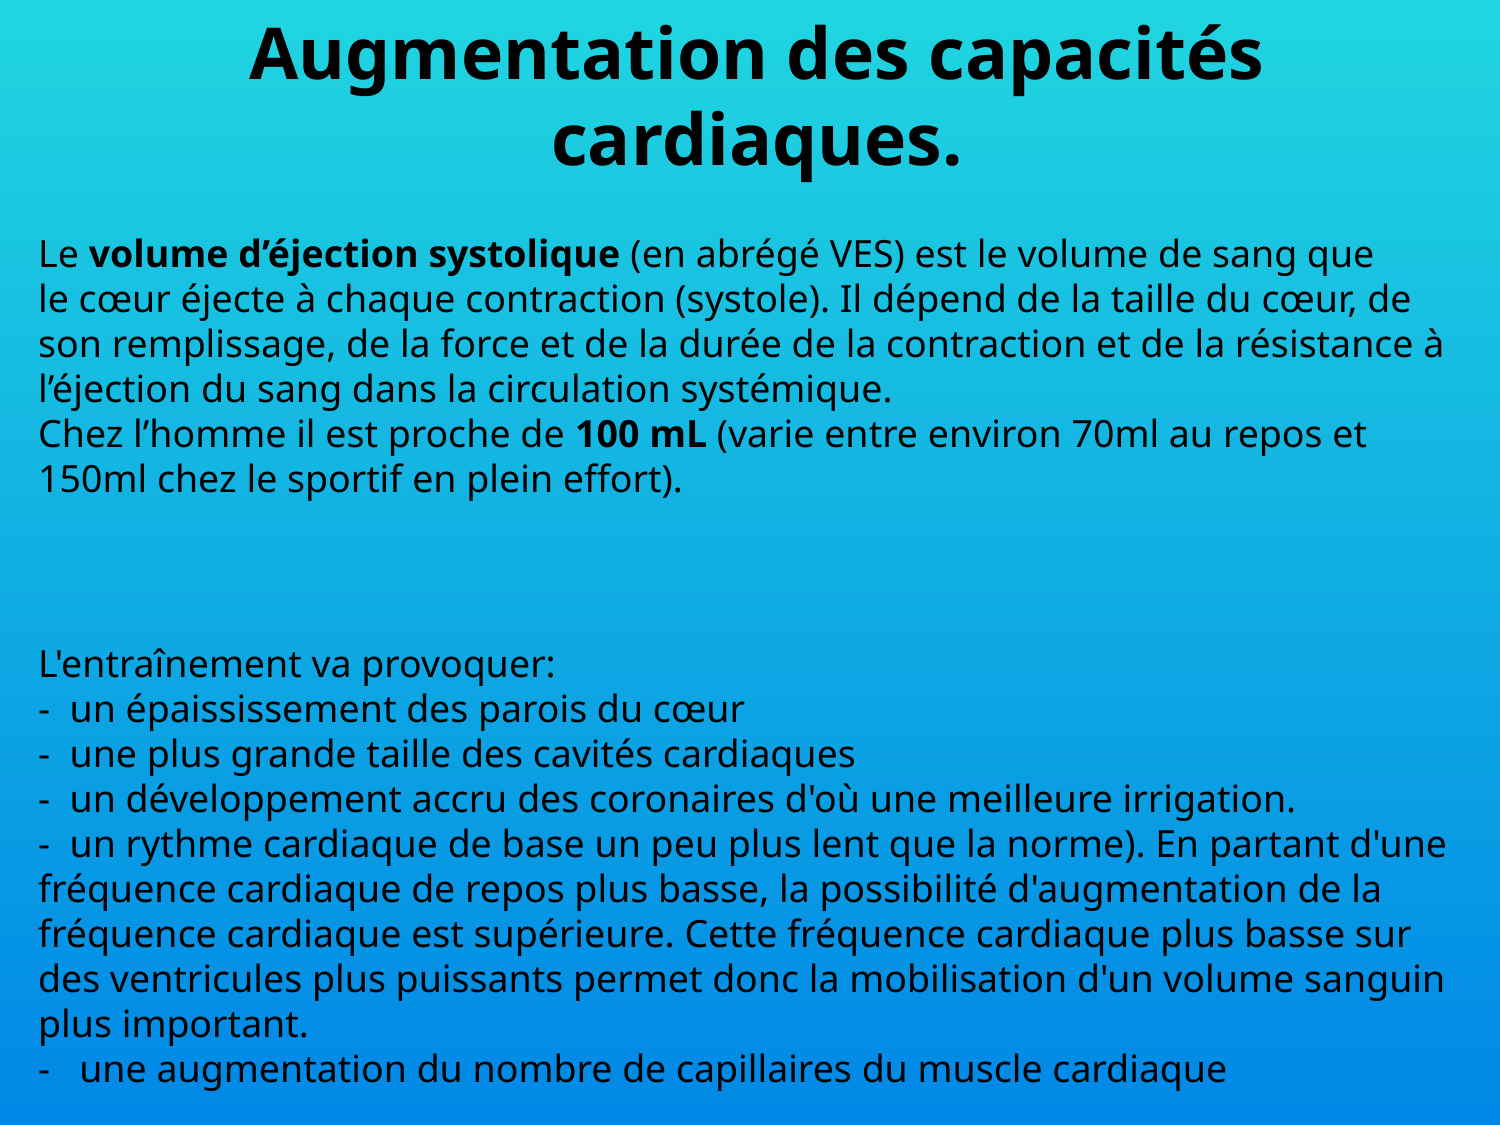

# Augmentation des capacités cardiaques.
Le volume d’éjection systolique (en abrégé VES) est le volume de sang que le cœur éjecte à chaque contraction (systole). Il dépend de la taille du cœur, de son remplissage, de la force et de la durée de la contraction et de la résistance à l’éjection du sang dans la circulation systémique.
Chez l’homme il est proche de 100 mL (varie entre environ 70ml au repos et 150ml chez le sportif en plein effort).
L'entraînement va provoquer:
-  un épaississement des parois du cœur
-  une plus grande taille des cavités cardiaques
-  un développement accru des coronaires d'où une meilleure irrigation.
-  un rythme cardiaque de base un peu plus lent que la norme). En partant d'une fréquence cardiaque de repos plus basse, la possibilité d'augmentation de la fréquence cardiaque est supérieure. Cette fréquence cardiaque plus basse sur des ventricules plus puissants permet donc la mobilisation d'un volume sanguin plus important.
-   une augmentation du nombre de capillaires du muscle cardiaque